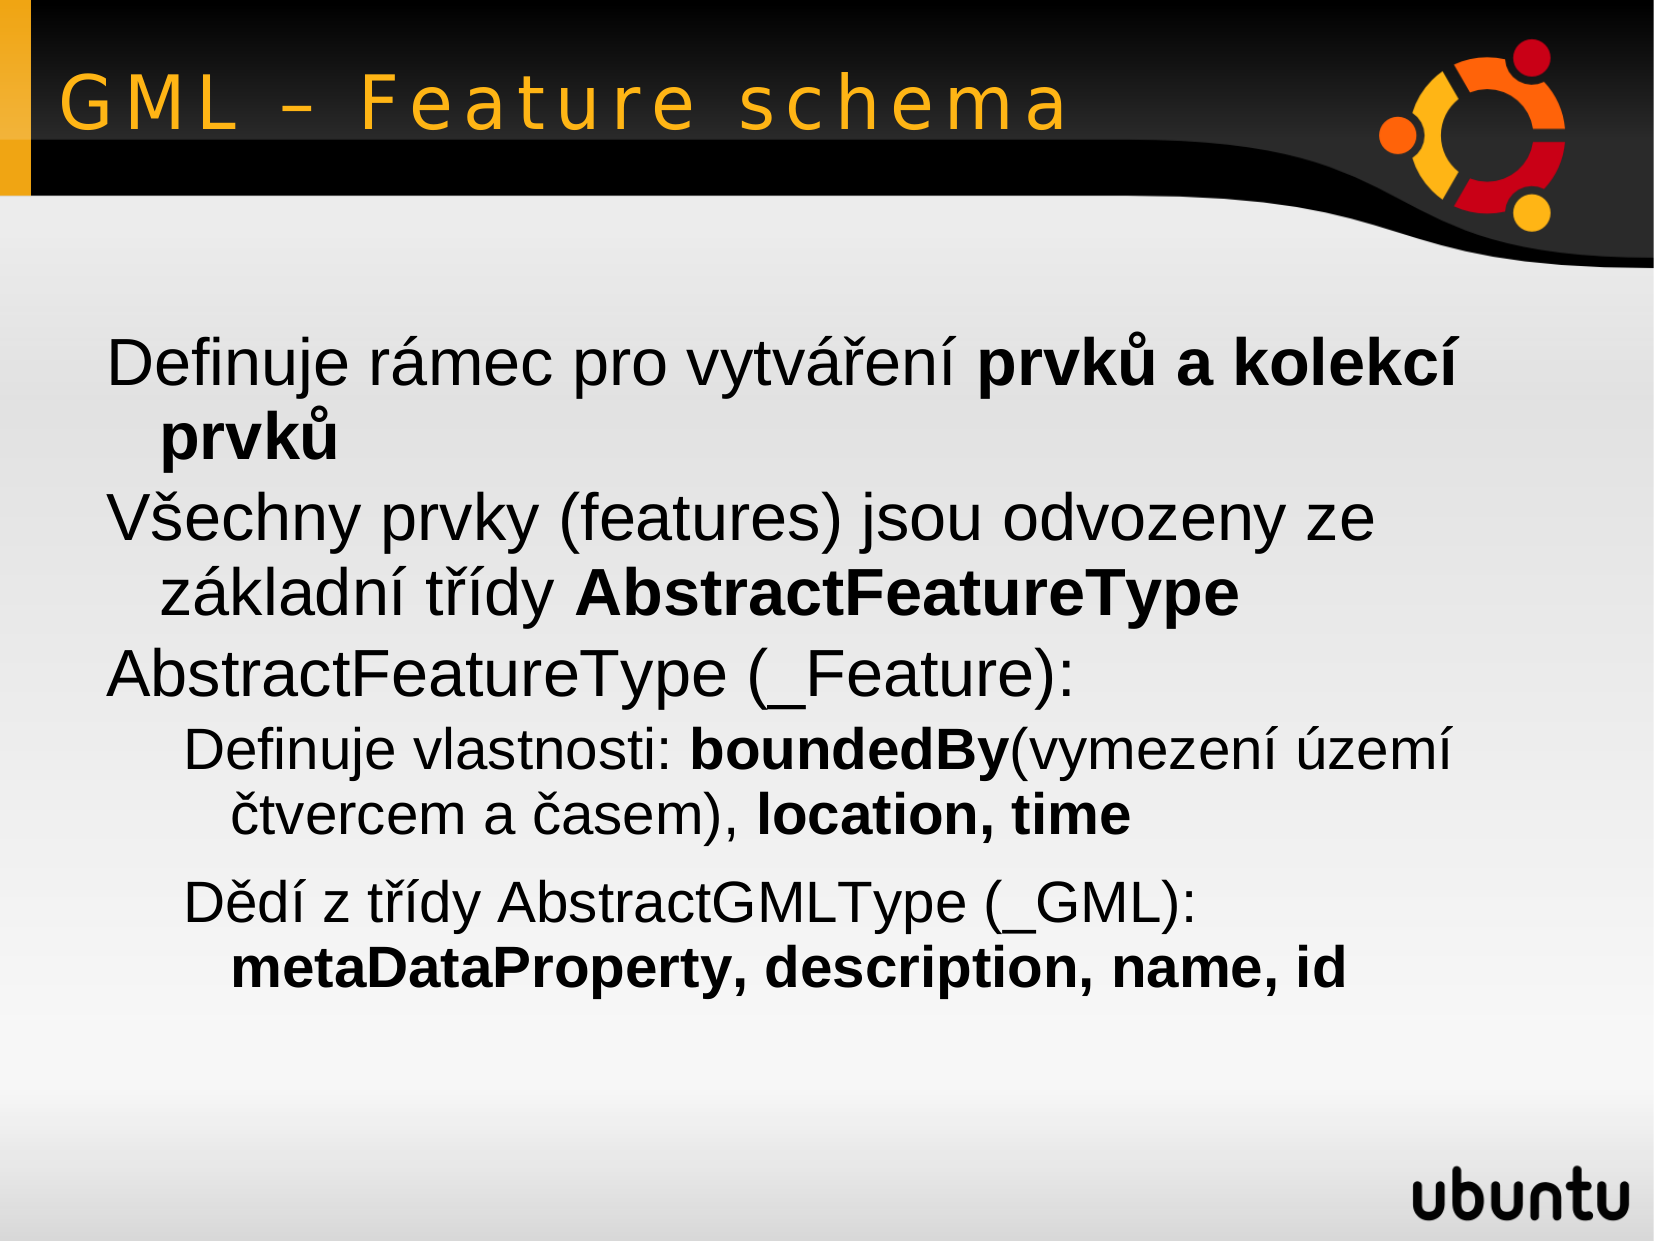

# GML – Feature schema
Definuje rámec pro vytváření prvků a kolekcí prvků
Všechny prvky (features) jsou odvozeny ze základní třídy AbstractFeatureType
AbstractFeatureType (_Feature):
Definuje vlastnosti: boundedBy(vymezení území čtvercem a časem), location, time
Dědí z třídy AbstractGMLType (_GML): metaDataProperty, description, name, id